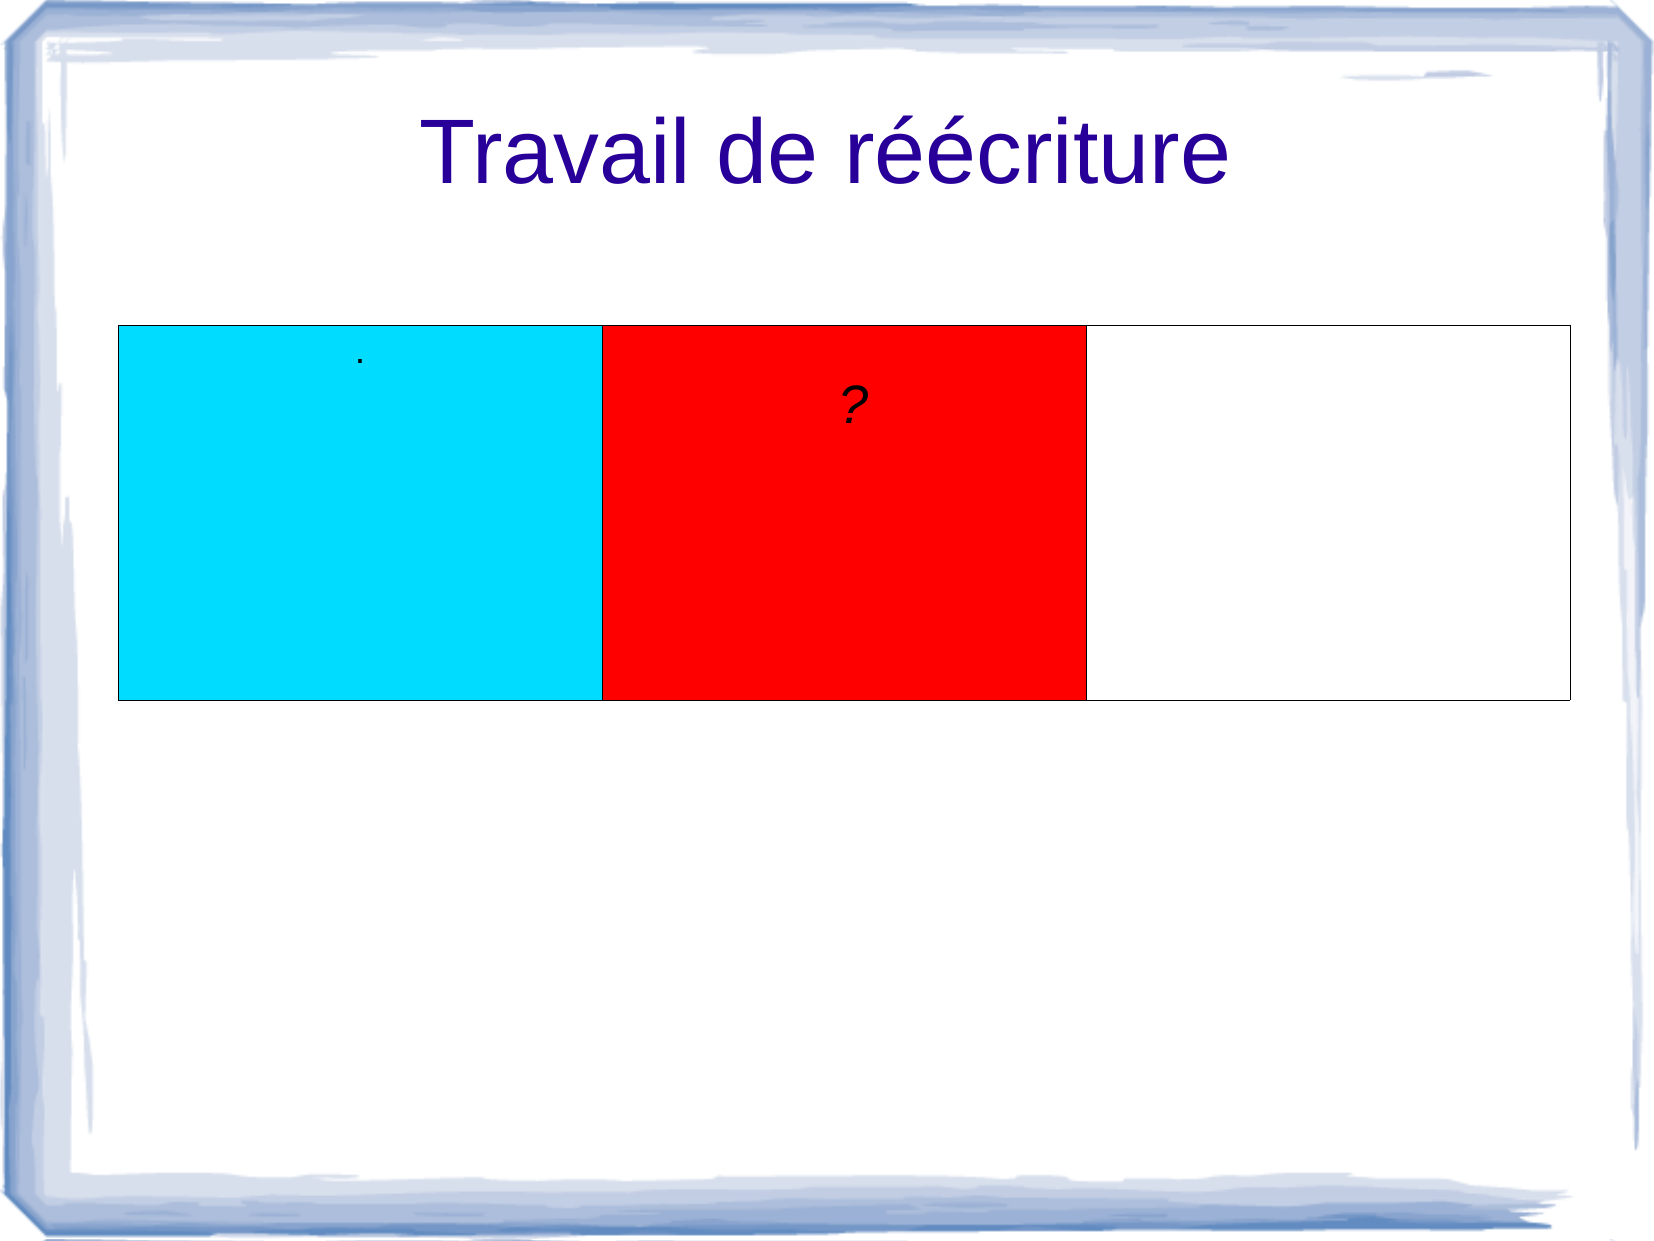

# Travail de réécriture
| . | ? | |
| --- | --- | --- |